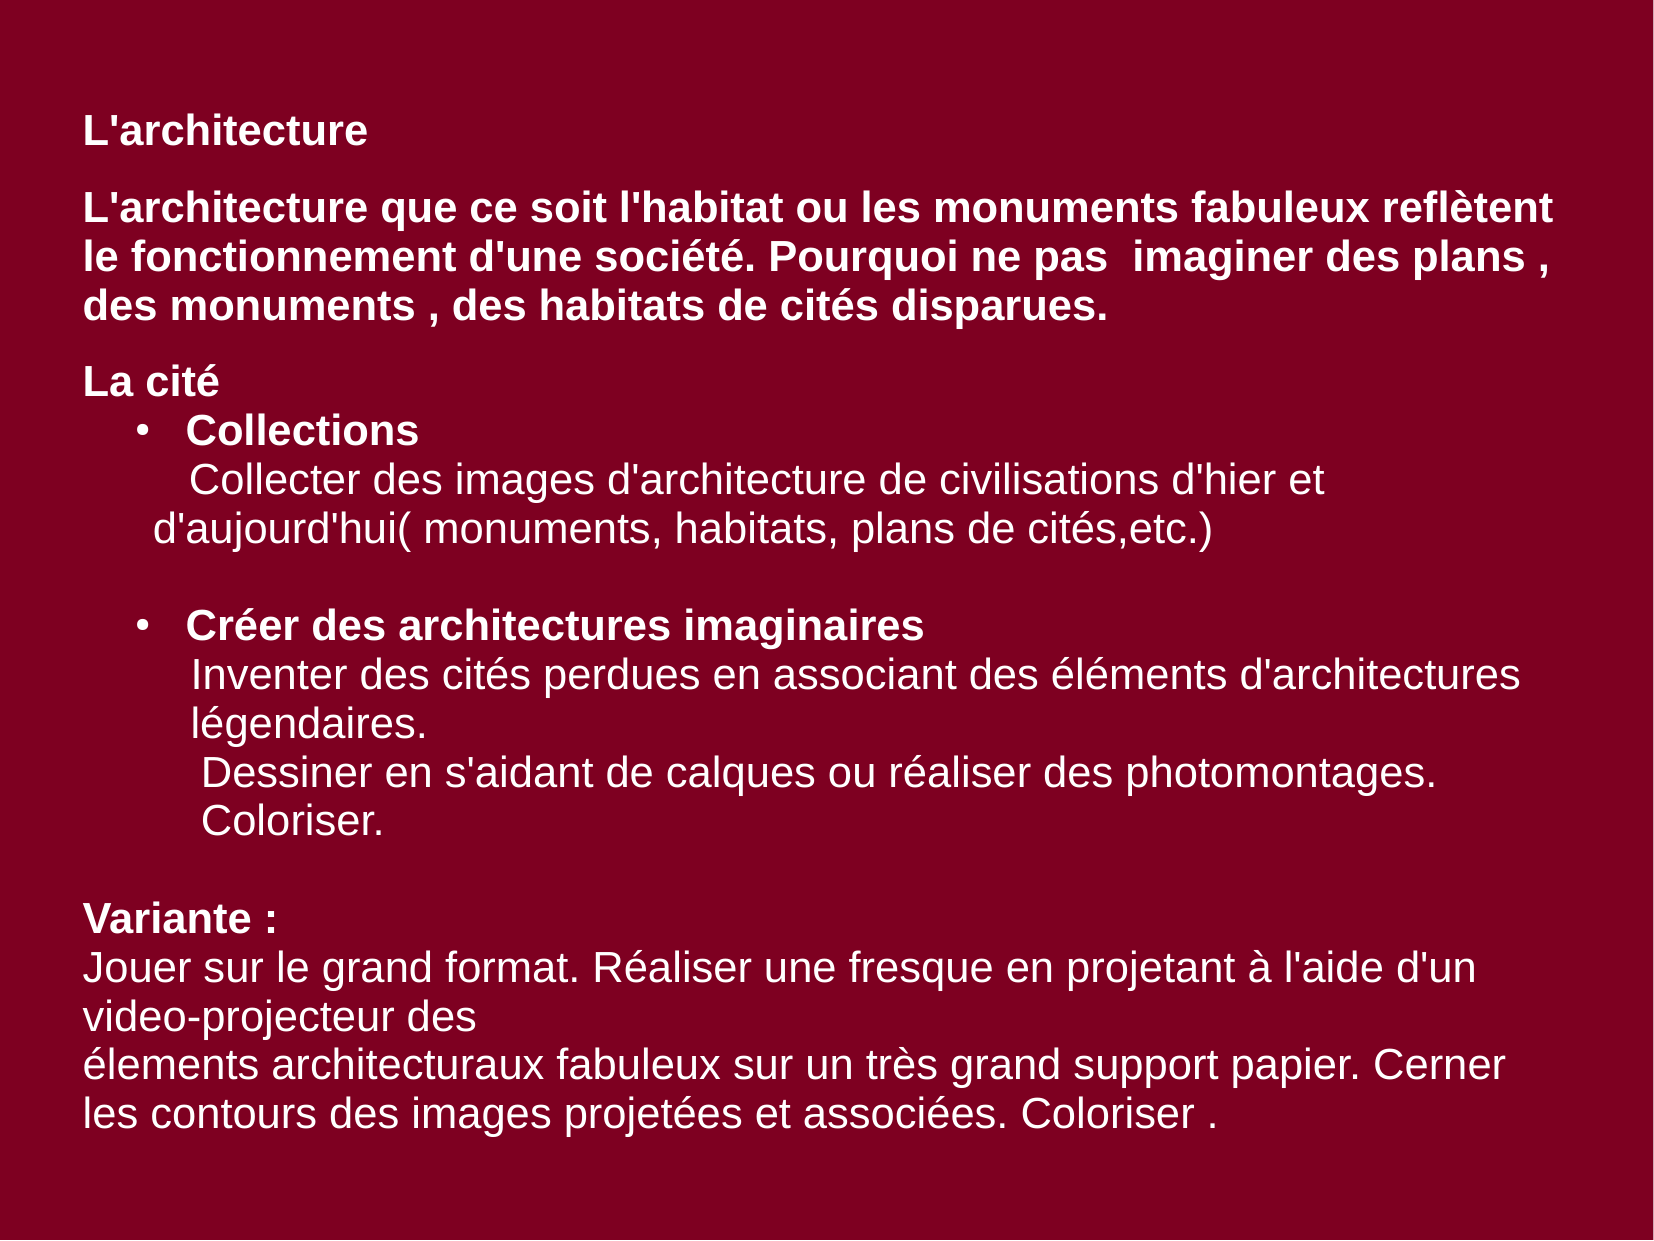

# L'architecture
L'architecture que ce soit l'habitat ou les monuments fabuleux reflètent le fonctionnement d'une société. Pourquoi ne pas imaginer des plans , des monuments , des habitats de cités disparues.
La cité
Collections
 Collecter des images d'architecture de civilisations d'hier et d'aujourd'hui( monuments, habitats, plans de cités,etc.)
Créer des architectures imaginaires
 Inventer des cités perdues en associant des éléments d'architectures
 légendaires.
 Dessiner en s'aidant de calques ou réaliser des photomontages.
 Coloriser.
Variante :
Jouer sur le grand format. Réaliser une fresque en projetant à l'aide d'un video-projecteur des
élements architecturaux fabuleux sur un très grand support papier. Cerner les contours des images projetées et associées. Coloriser .